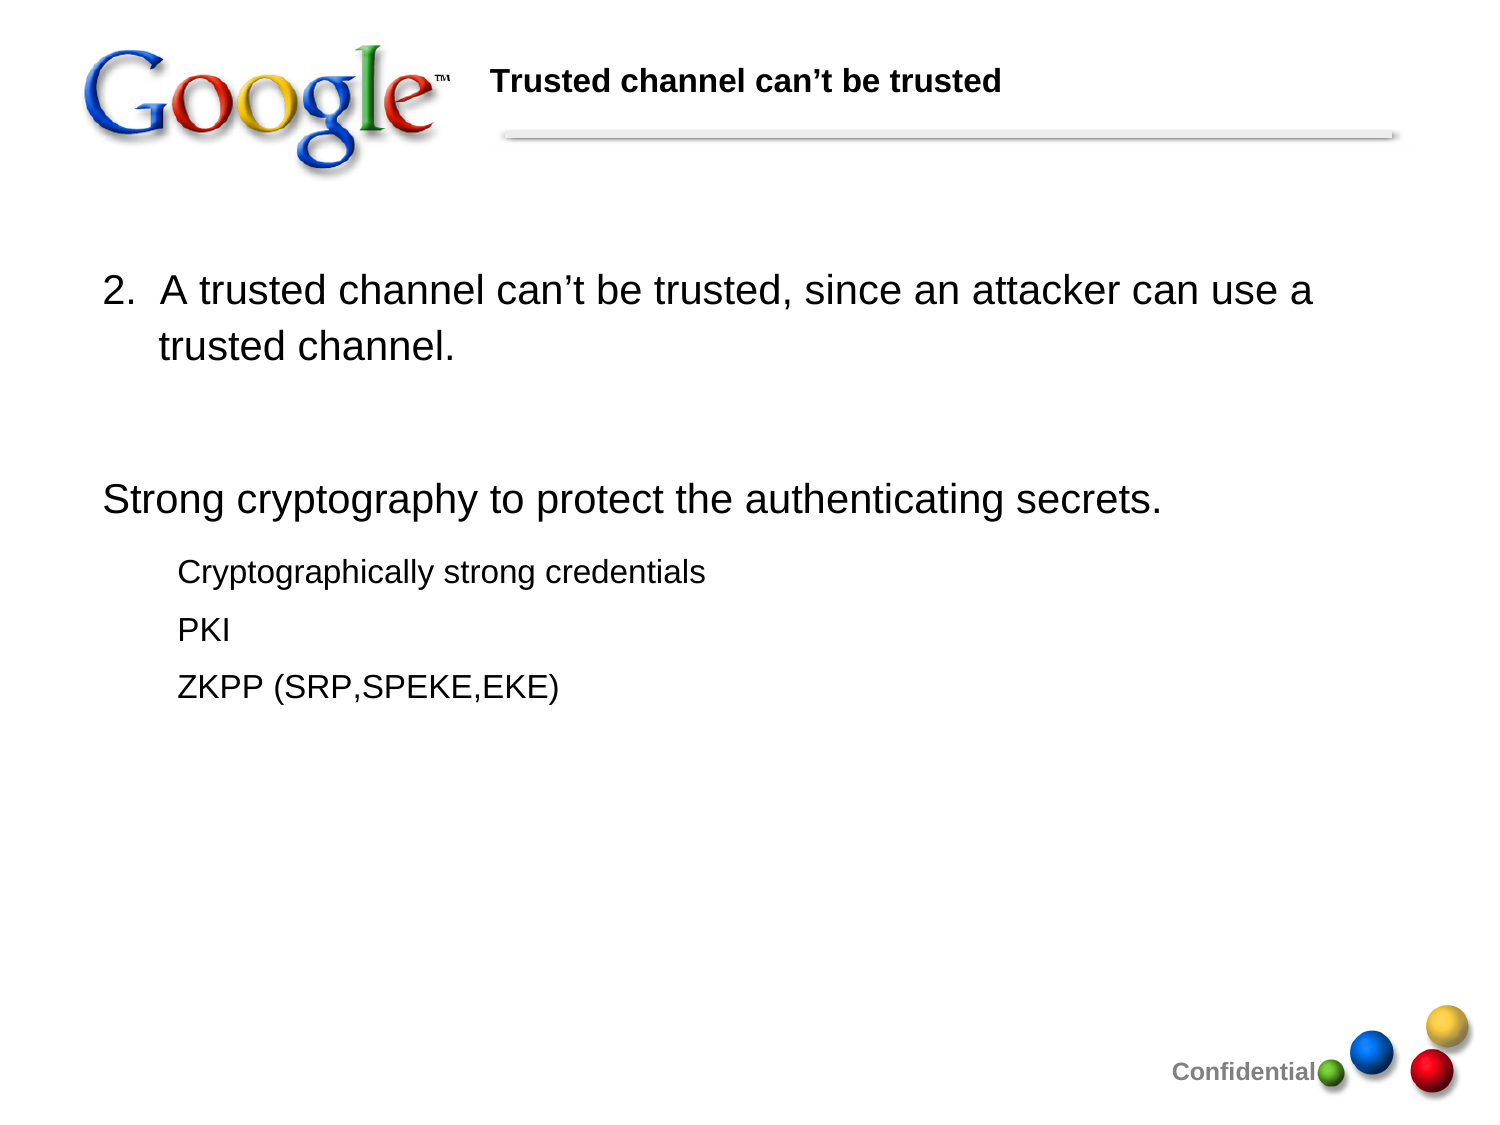

# Trusted channel can’t be trusted
2. A trusted channel can’t be trusted, since an attacker can use a trusted channel.
Strong cryptography to protect the authenticating secrets.
Cryptographically strong credentials
PKI
ZKPP (SRP,SPEKE,EKE)